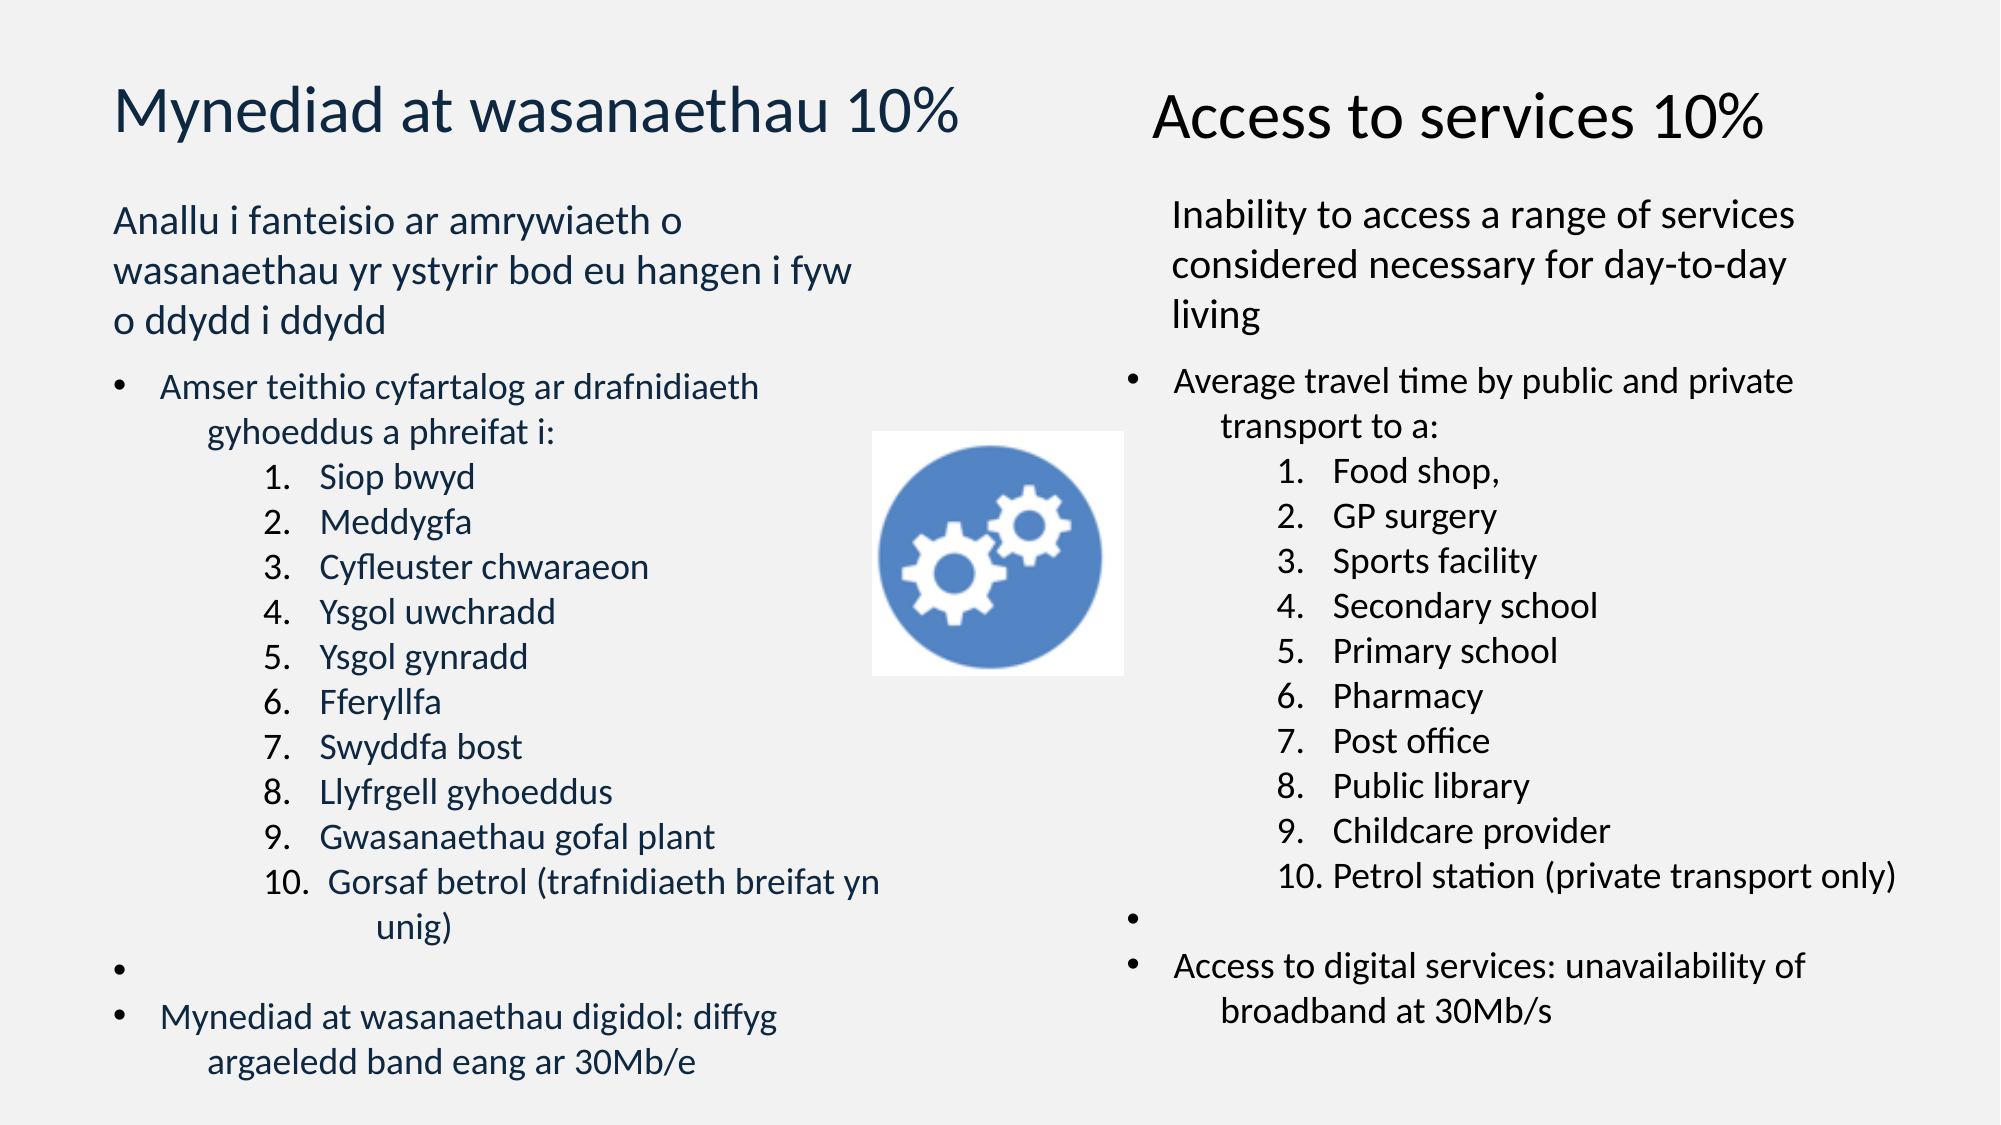

Access to services 10%
Mynediad at wasanaethau 10%
Inability to access a range of services considered necessary for day-to-day living
Anallu i fanteisio ar amrywiaeth o wasanaethau yr ystyrir bod eu hangen i fyw o ddydd i ddydd
Average travel time by public and private transport to a:
Food shop,
GP surgery
Sports facility
Secondary school
Primary school
Pharmacy
Post office
Public library
Childcare provider
Petrol station (private transport only)
Access to digital services: unavailability of broadband at 30Mb/s
Amser teithio cyfartalog ar drafnidiaeth gyhoeddus a phreifat i:
Siop bwyd
Meddygfa
Cyfleuster chwaraeon
Ysgol uwchradd
Ysgol gynradd
Fferyllfa
Swyddfa bost
Llyfrgell gyhoeddus
Gwasanaethau gofal plant
 Gorsaf betrol (trafnidiaeth breifat yn unig)
Mynediad at wasanaethau digidol: diffyg argaeledd band eang ar 30Mb/e